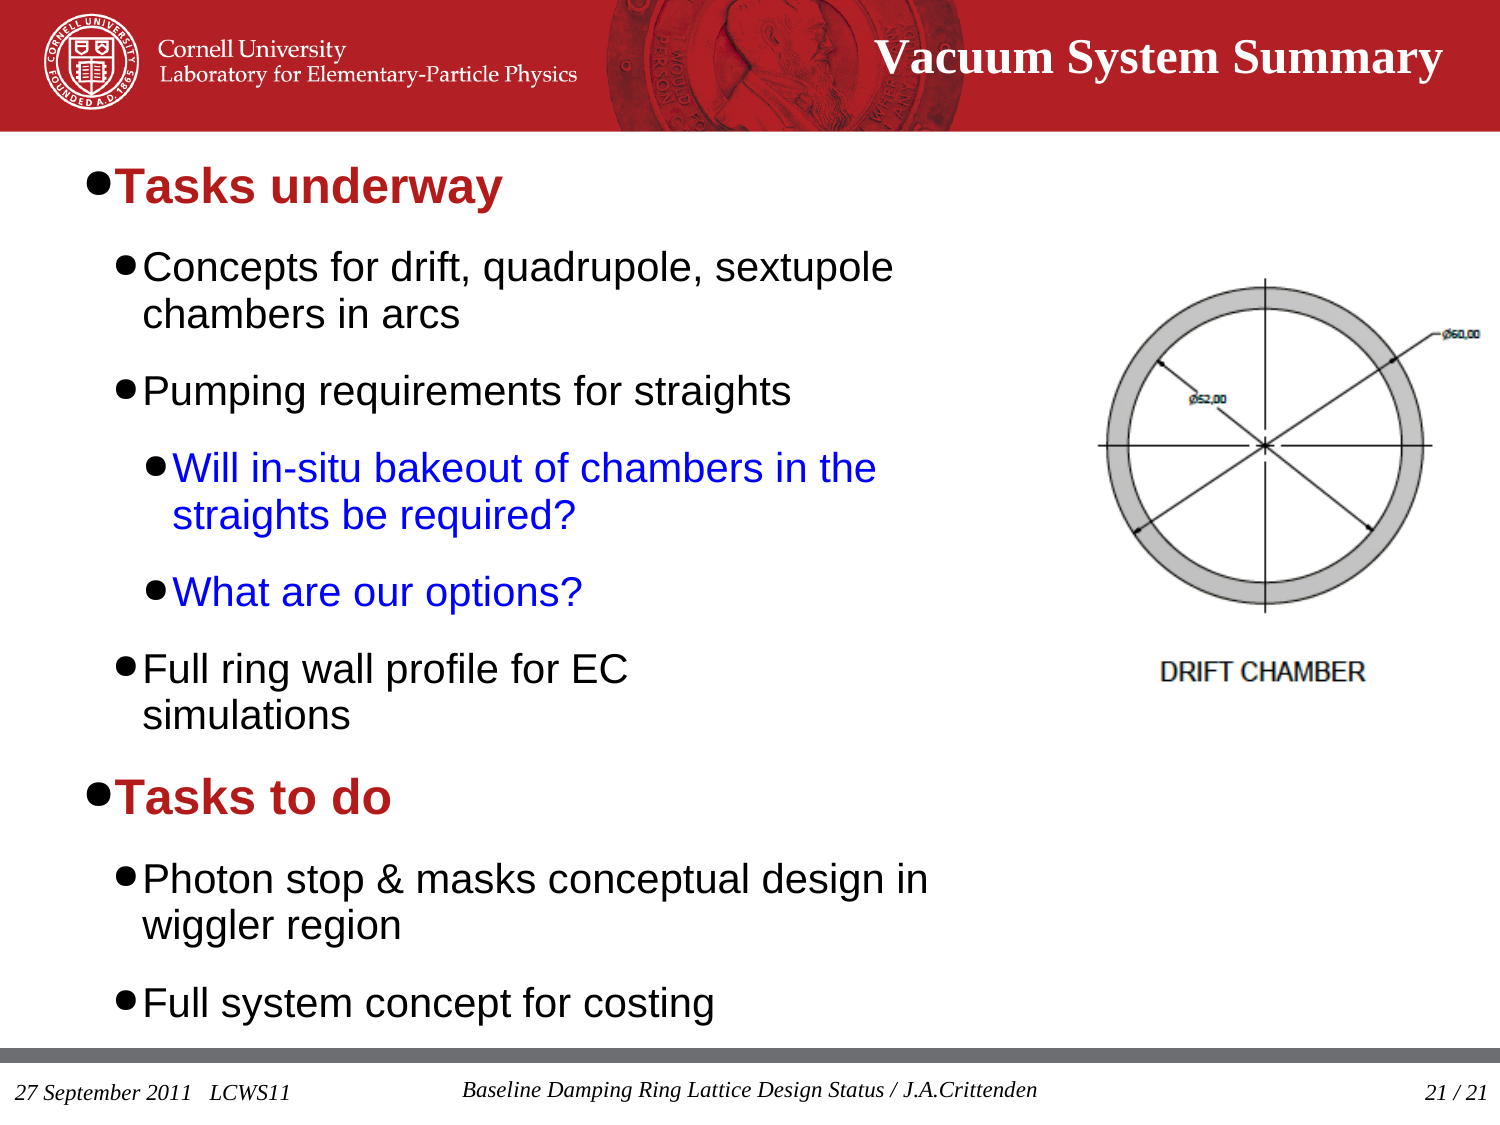

Vacuum System Summary
# Tasks underway
Concepts for drift, quadrupole, sextupole chambers in arcs
Pumping requirements for straights
Will in-situ bakeout of chambers in the
straights be required?
What are our options?
Full ring wall profile for EC
simulations
Tasks to do
Photon stop & masks conceptual design in wiggler region
Full system concept for costing